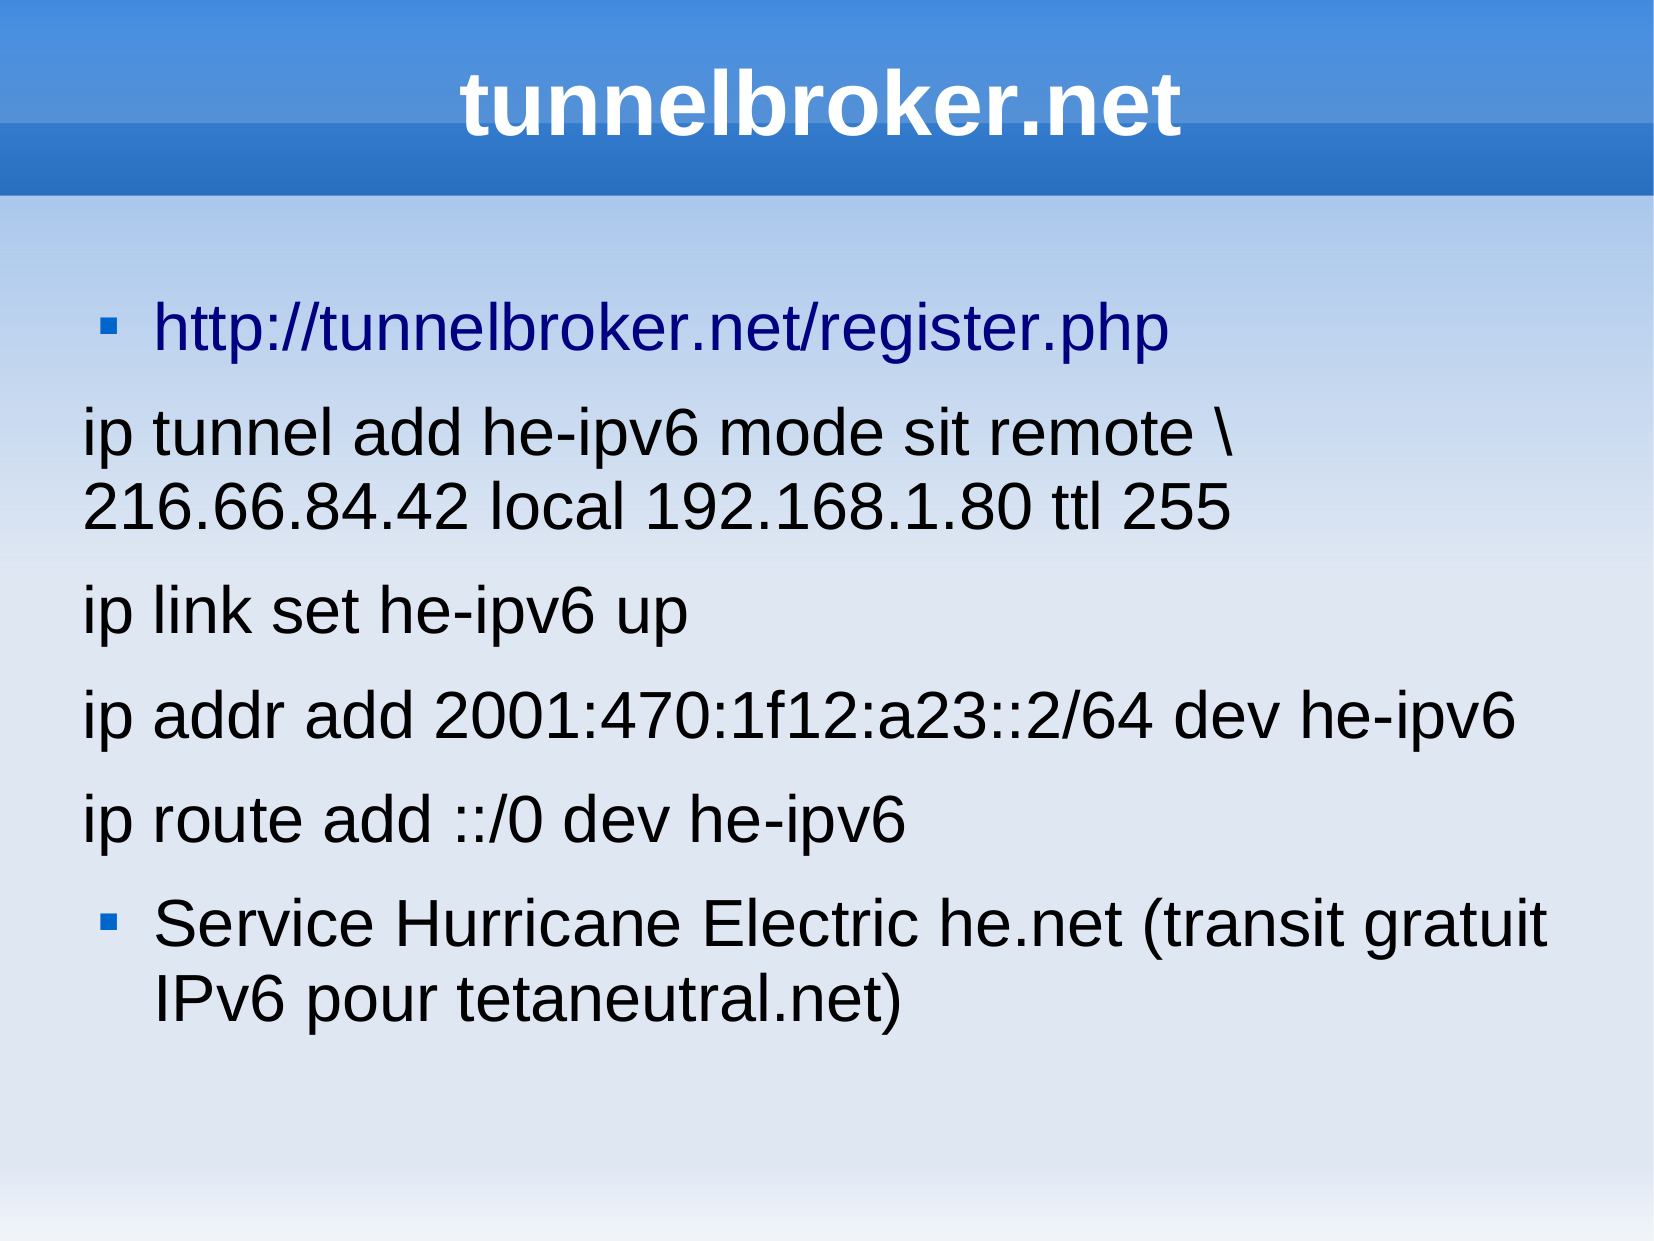

# tunnelbroker.net
http://tunnelbroker.net/register.php
ip tunnel add he-ipv6 mode sit remote \ 216.66.84.42 local 192.168.1.80 ttl 255
ip link set he-ipv6 up
ip addr add 2001:470:1f12:a23::2/64 dev he-ipv6
ip route add ::/0 dev he-ipv6
Service Hurricane Electric he.net (transit gratuit IPv6 pour tetaneutral.net)